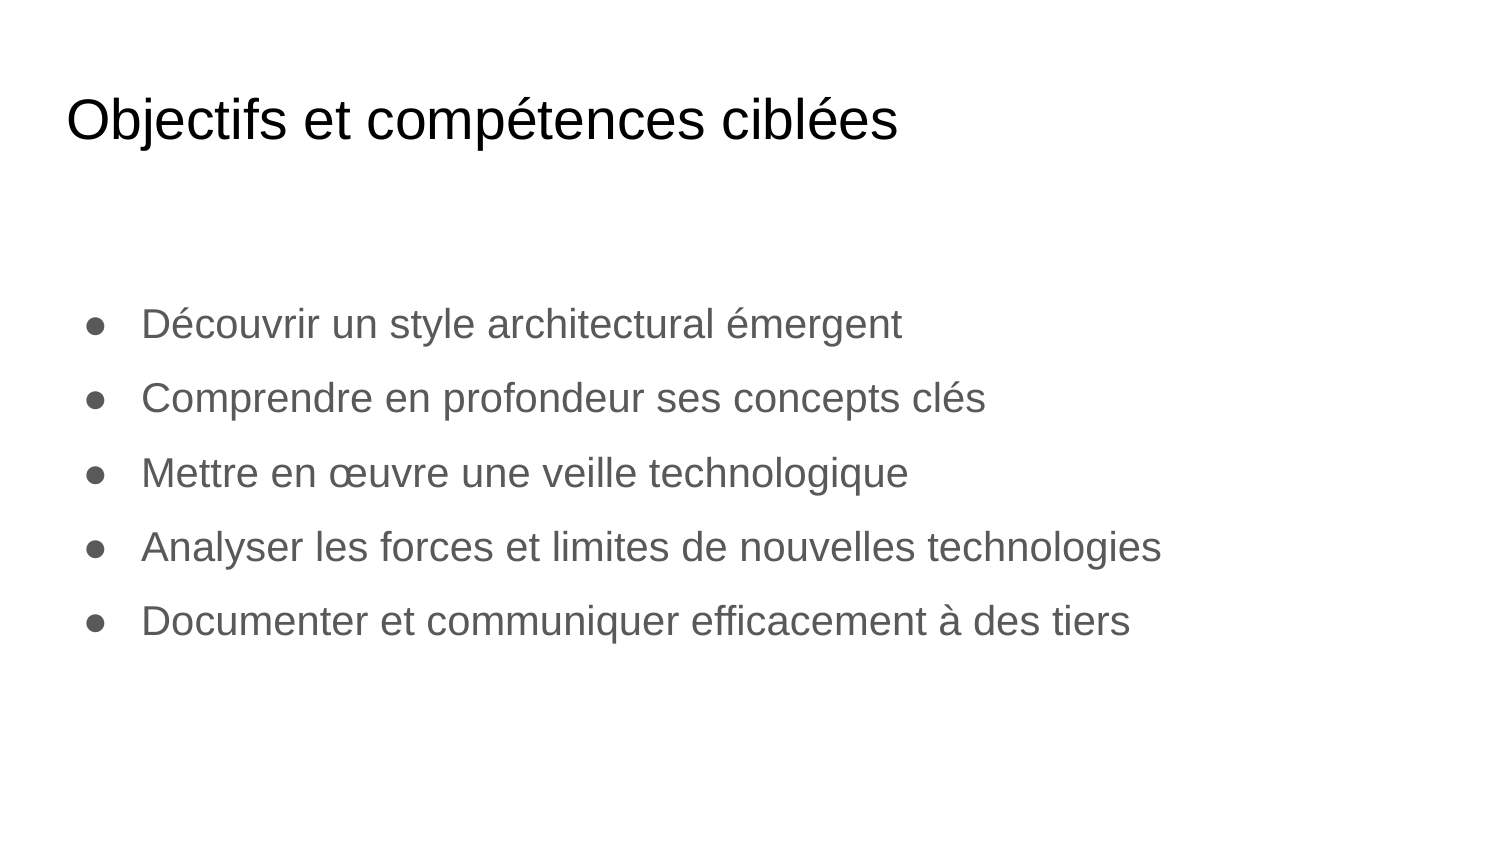

# Objectifs et compétences ciblées
Découvrir un style architectural émergent
Comprendre en profondeur ses concepts clés
Mettre en œuvre une veille technologique
Analyser les forces et limites de nouvelles technologies
Documenter et communiquer efficacement à des tiers